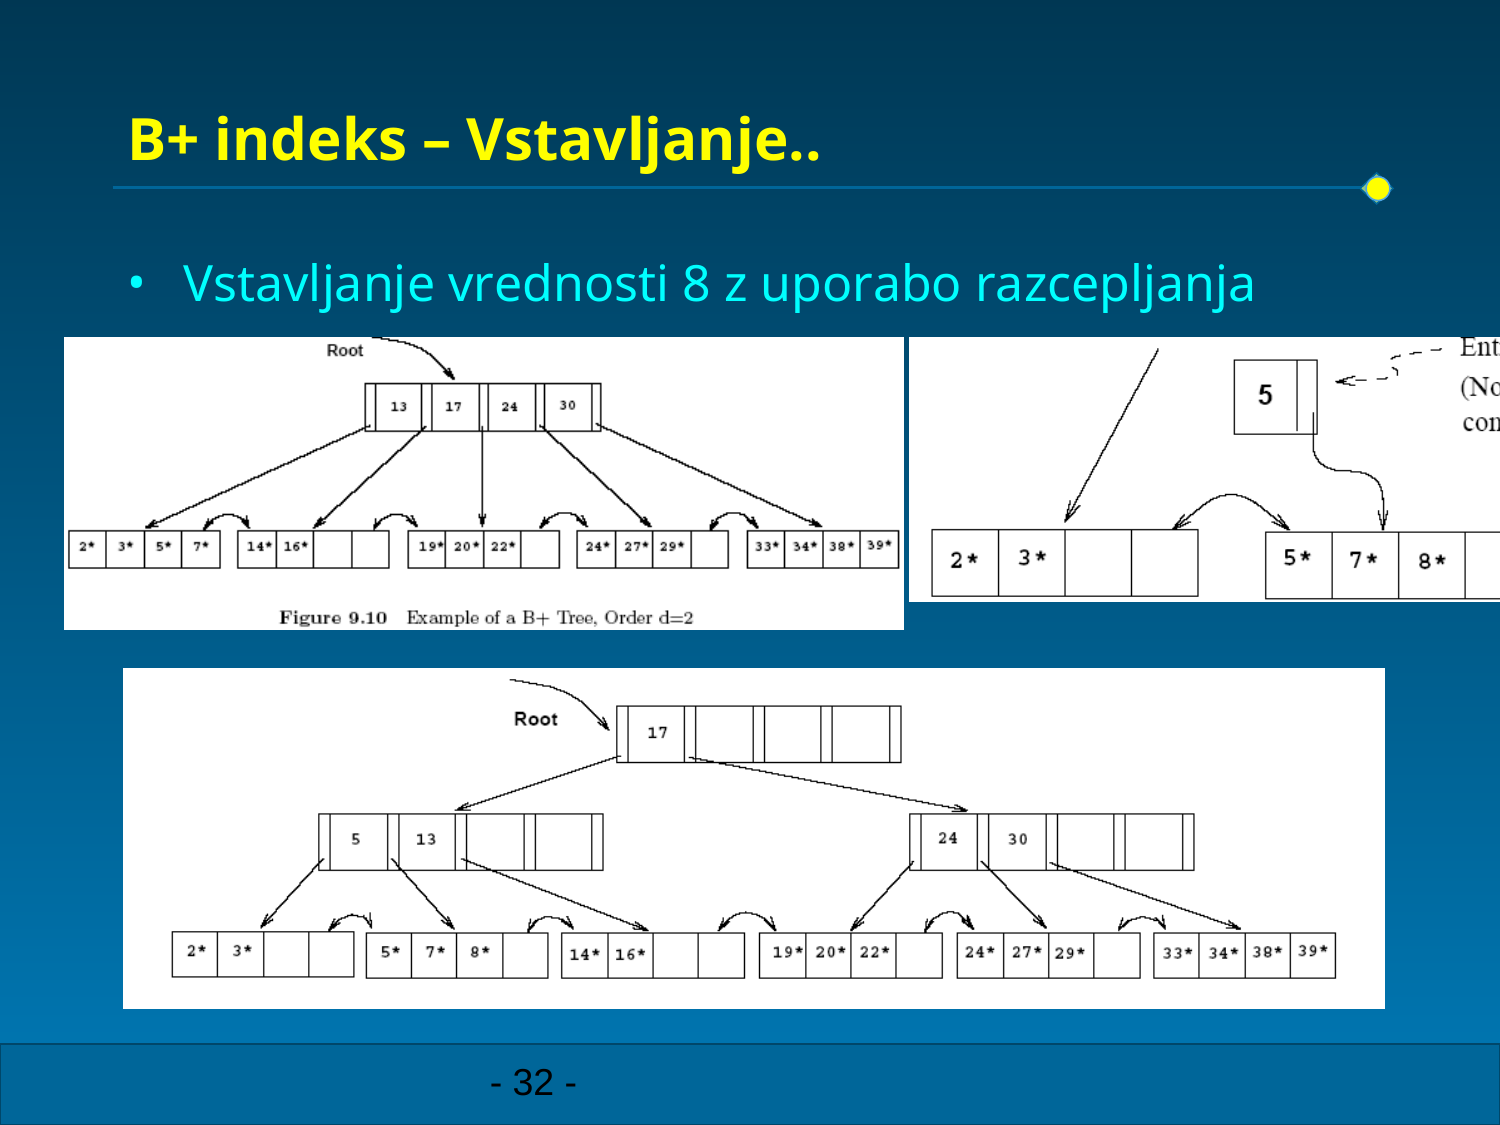

# B+ indeks – Vstavljanje..
Vstavljanje vrednosti 8 z uporabo razcepljanja